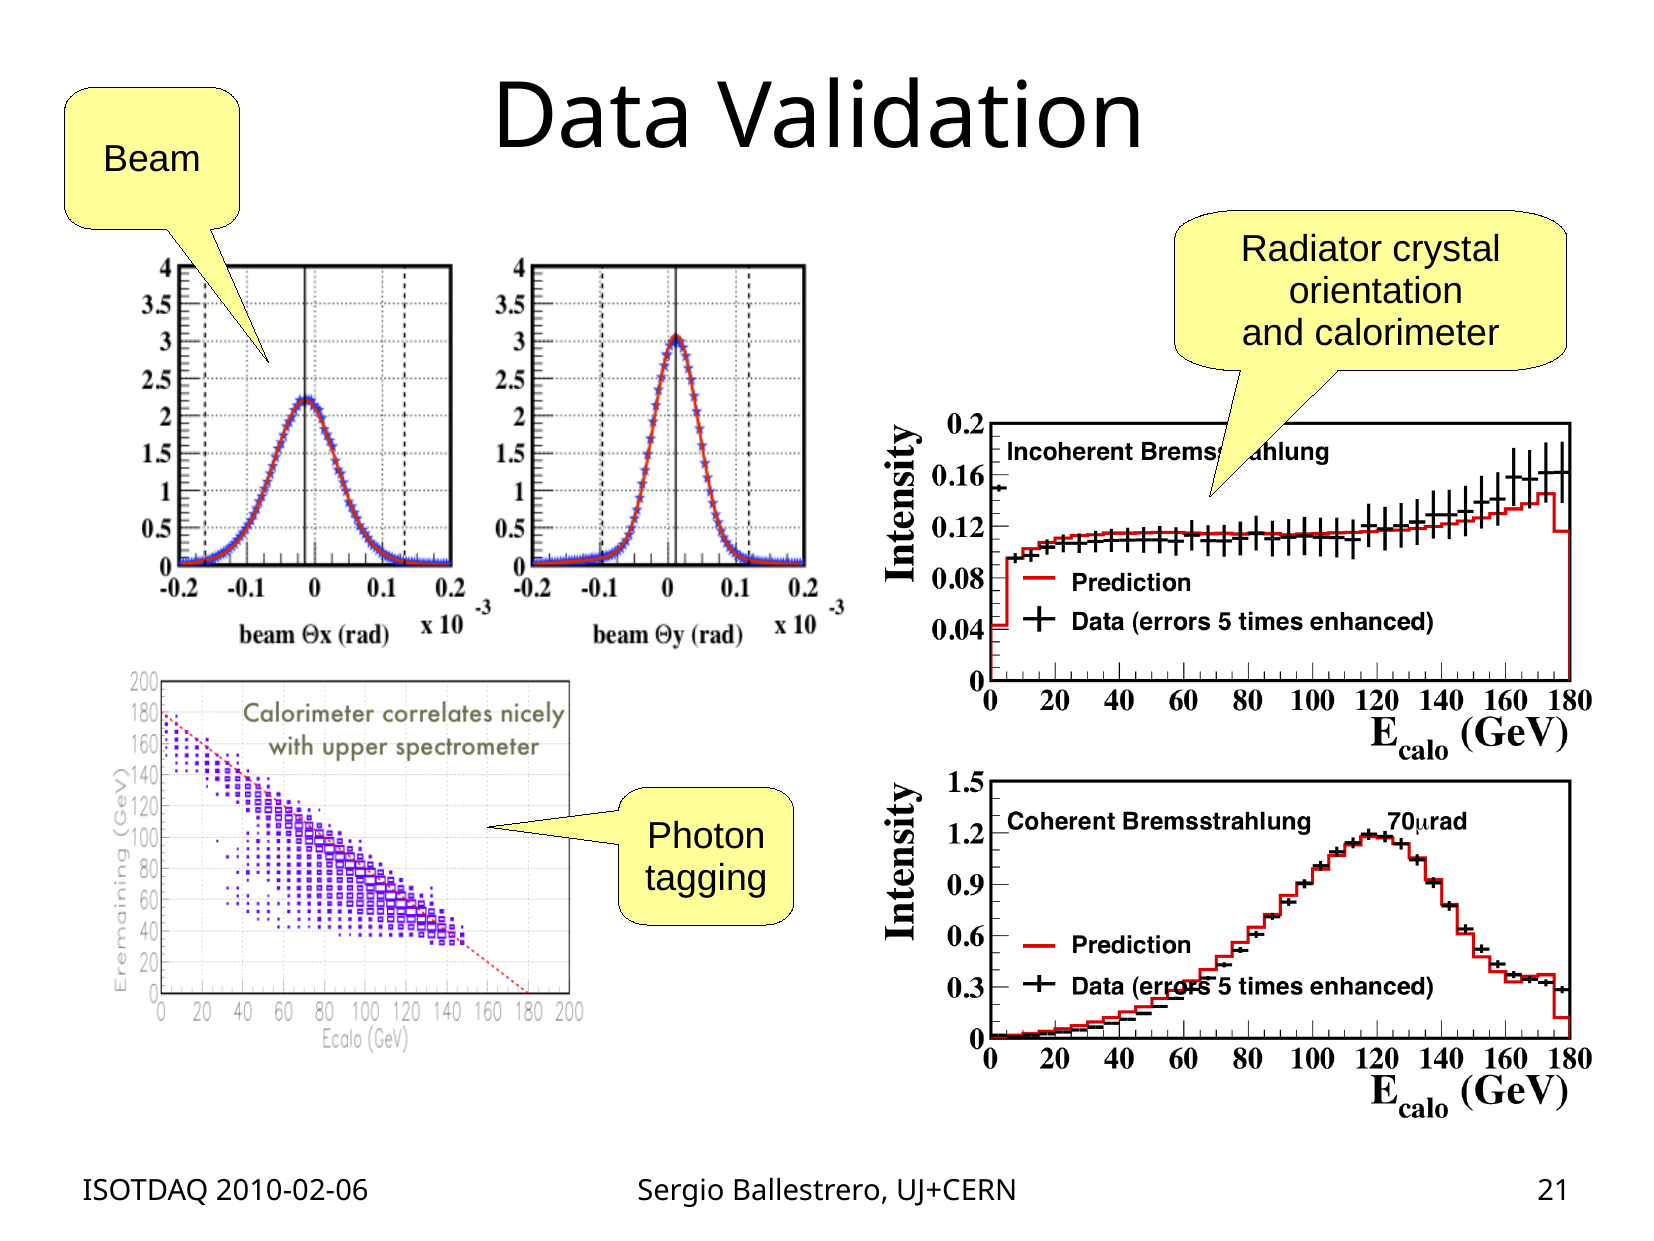

# Data Validation
Beam
Radiator crystal
 orientation
and calorimeter
Photon
tagging
ISOTDAQ - Ankara 2010-02-05
21